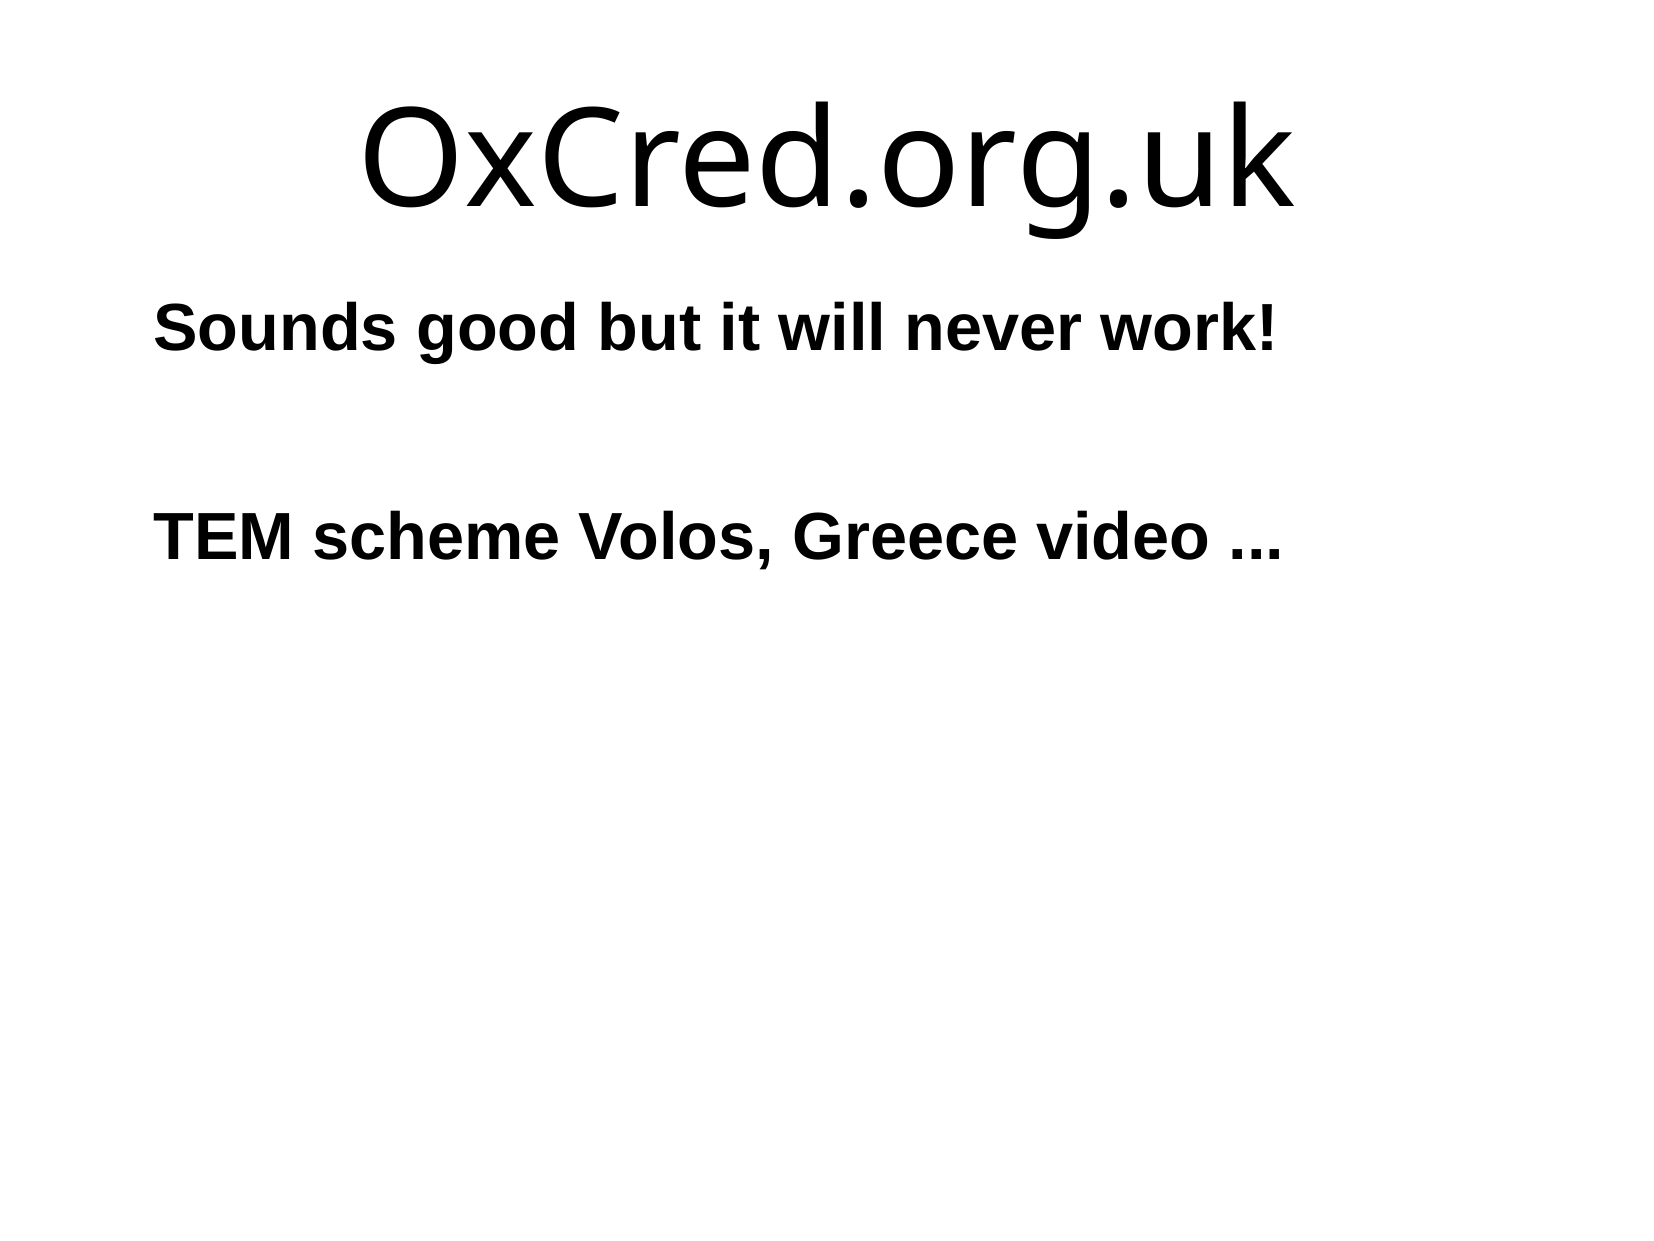

# OxCred.org.uk
Sounds good but it will never work!
TEM scheme Volos, Greece video ...